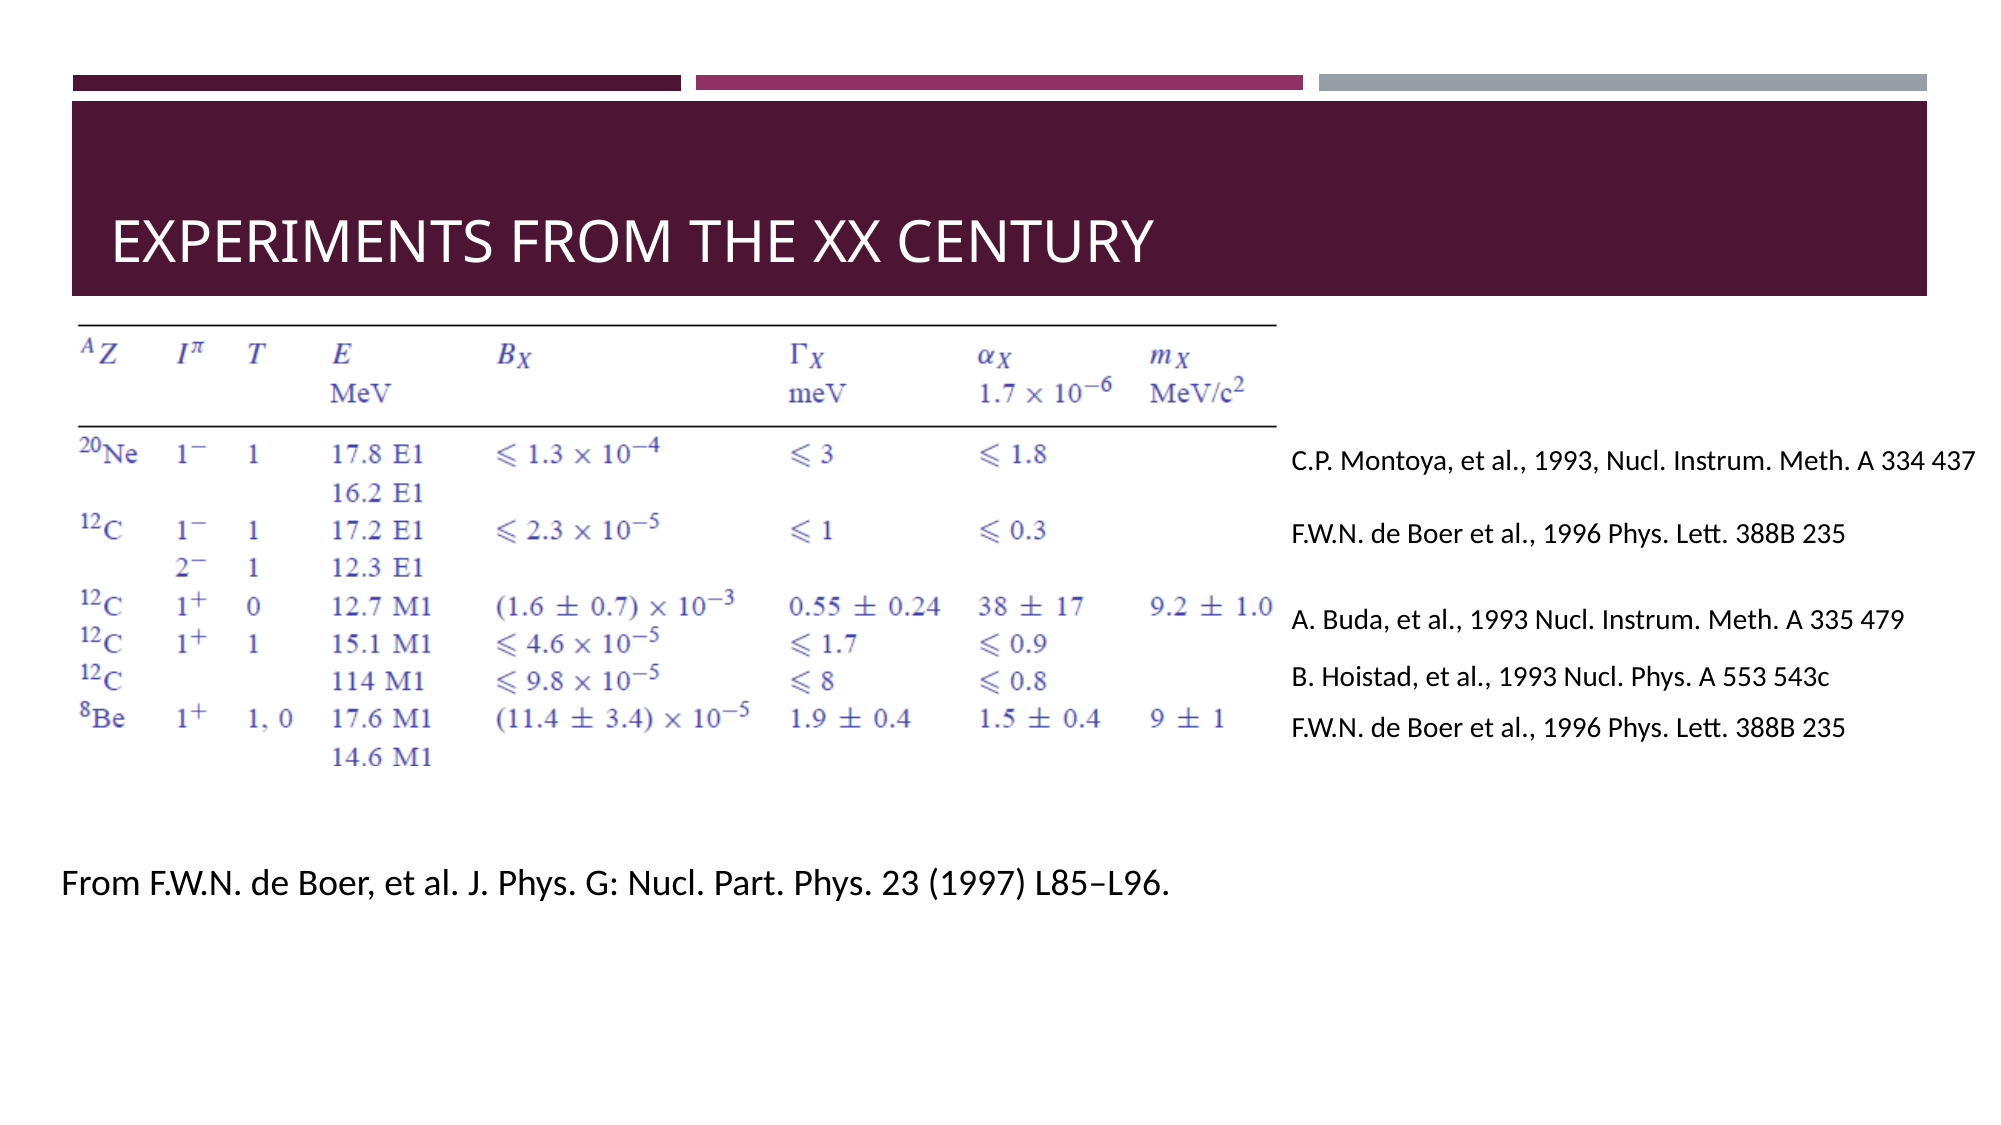

# Experiments from the XX century
C.P. Montoya, et al., 1993, Nucl. Instrum. Meth. A 334 437
F.W.N. de Boer et al., 1996 Phys. Lett. 388B 235
A. Buda, et al., 1993 Nucl. Instrum. Meth. A 335 479
B. Hoistad, et al., 1993 Nucl. Phys. A 553 543c
F.W.N. de Boer et al., 1996 Phys. Lett. 388B 235
From F.W.N. de Boer, et al. J. Phys. G: Nucl. Part. Phys. 23 (1997) L85–L96.